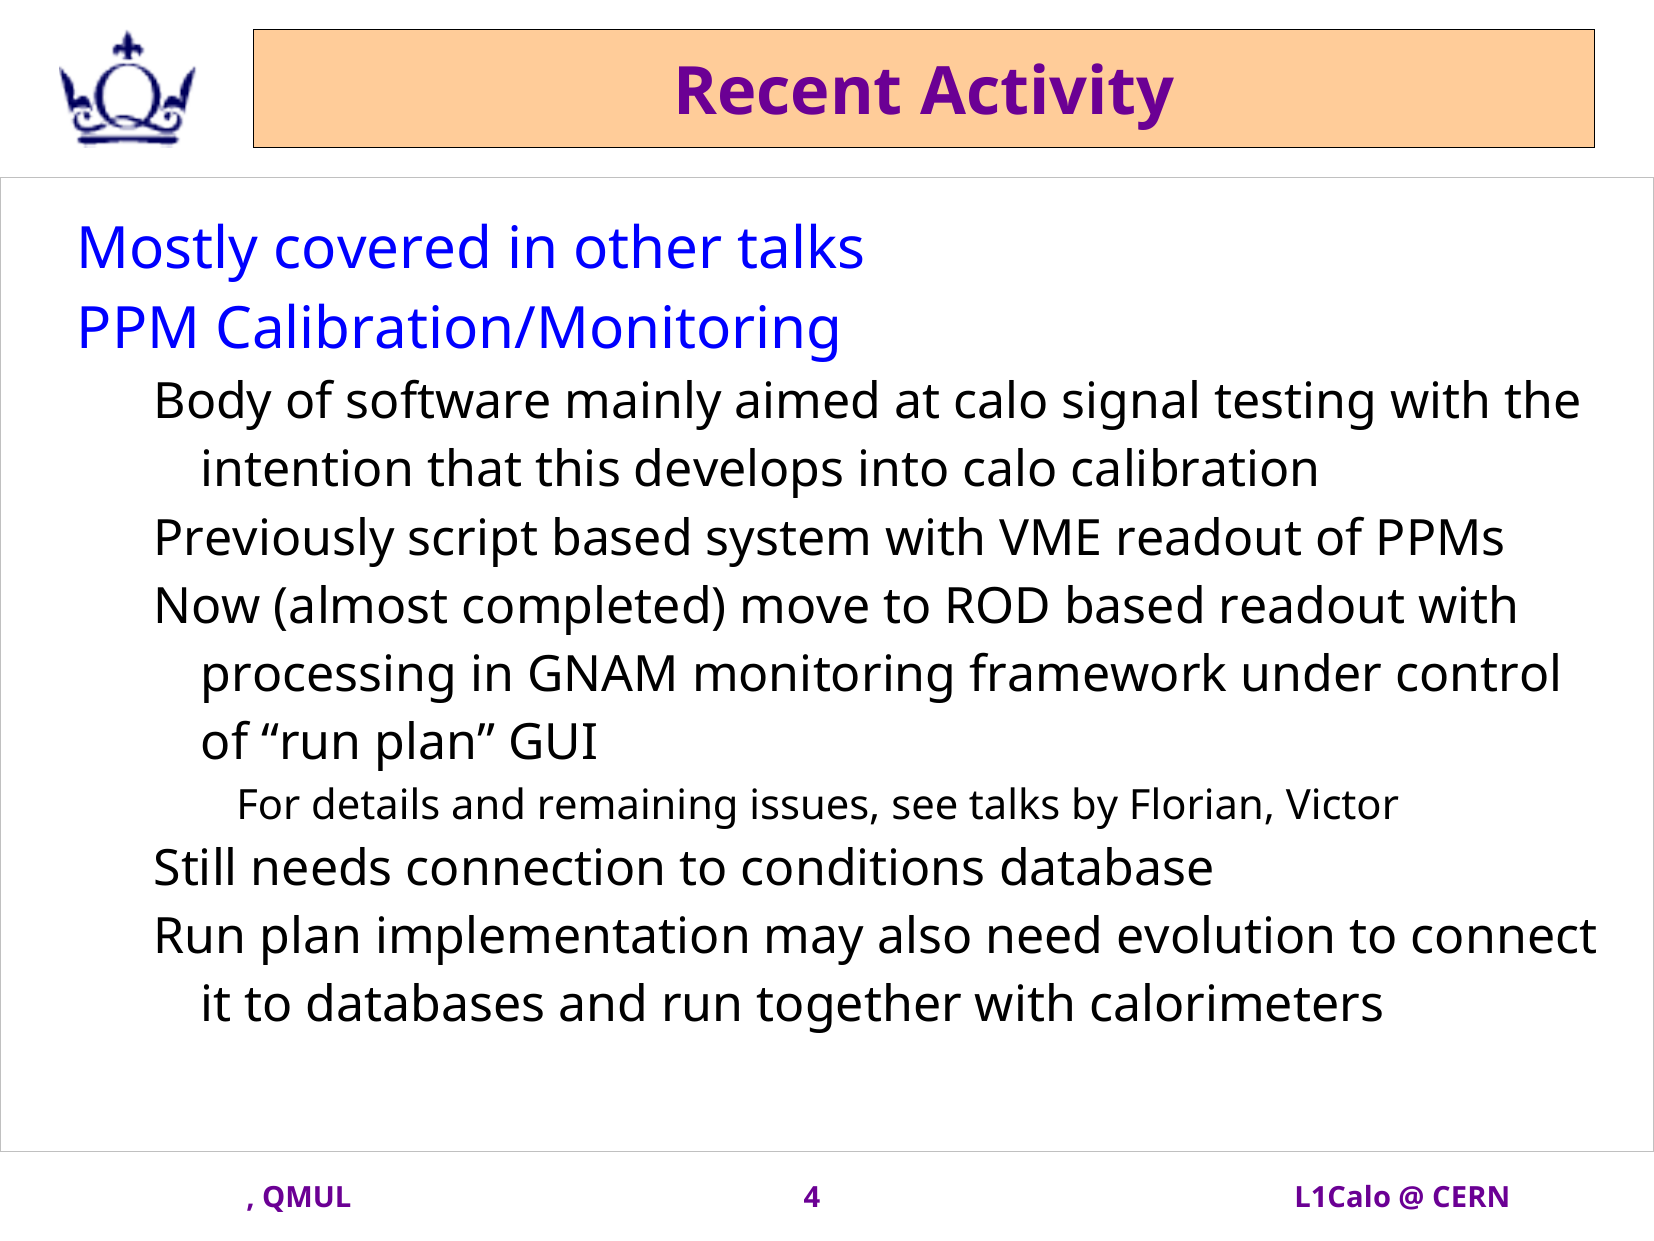

# Recent Activity
Mostly covered in other talks
PPM Calibration/Monitoring
Body of software mainly aimed at calo signal testing with the intention that this develops into calo calibration
Previously script based system with VME readout of PPMs
Now (almost completed) move to ROD based readout with processing in GNAM monitoring framework under control of “run plan” GUI
For details and remaining issues, see talks by Florian, Victor
Still needs connection to conditions database
Run plan implementation may also need evolution to connect it to databases and run together with calorimeters